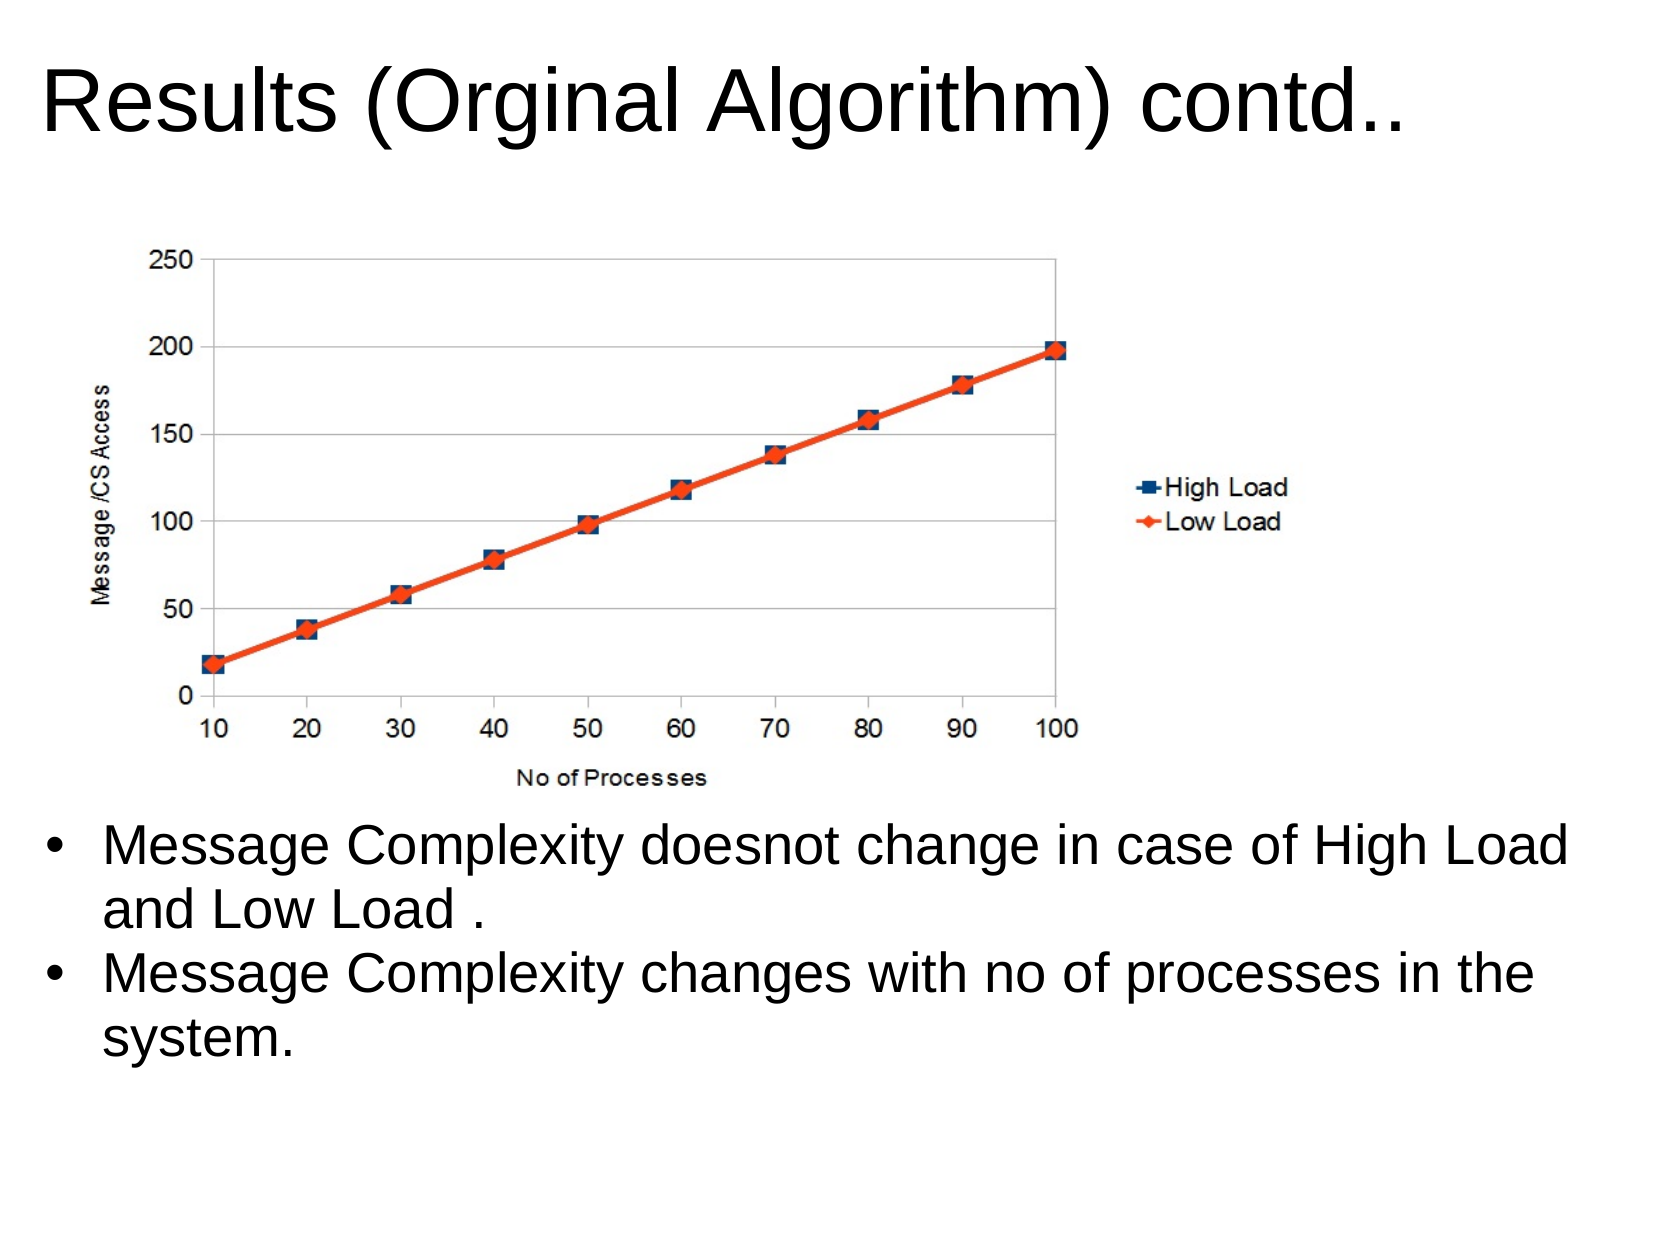

# Results (Orginal Algorithm) contd..
Message Complexity doesnot change in case of High Load and Low Load .
Message Complexity changes with no of processes in the system.